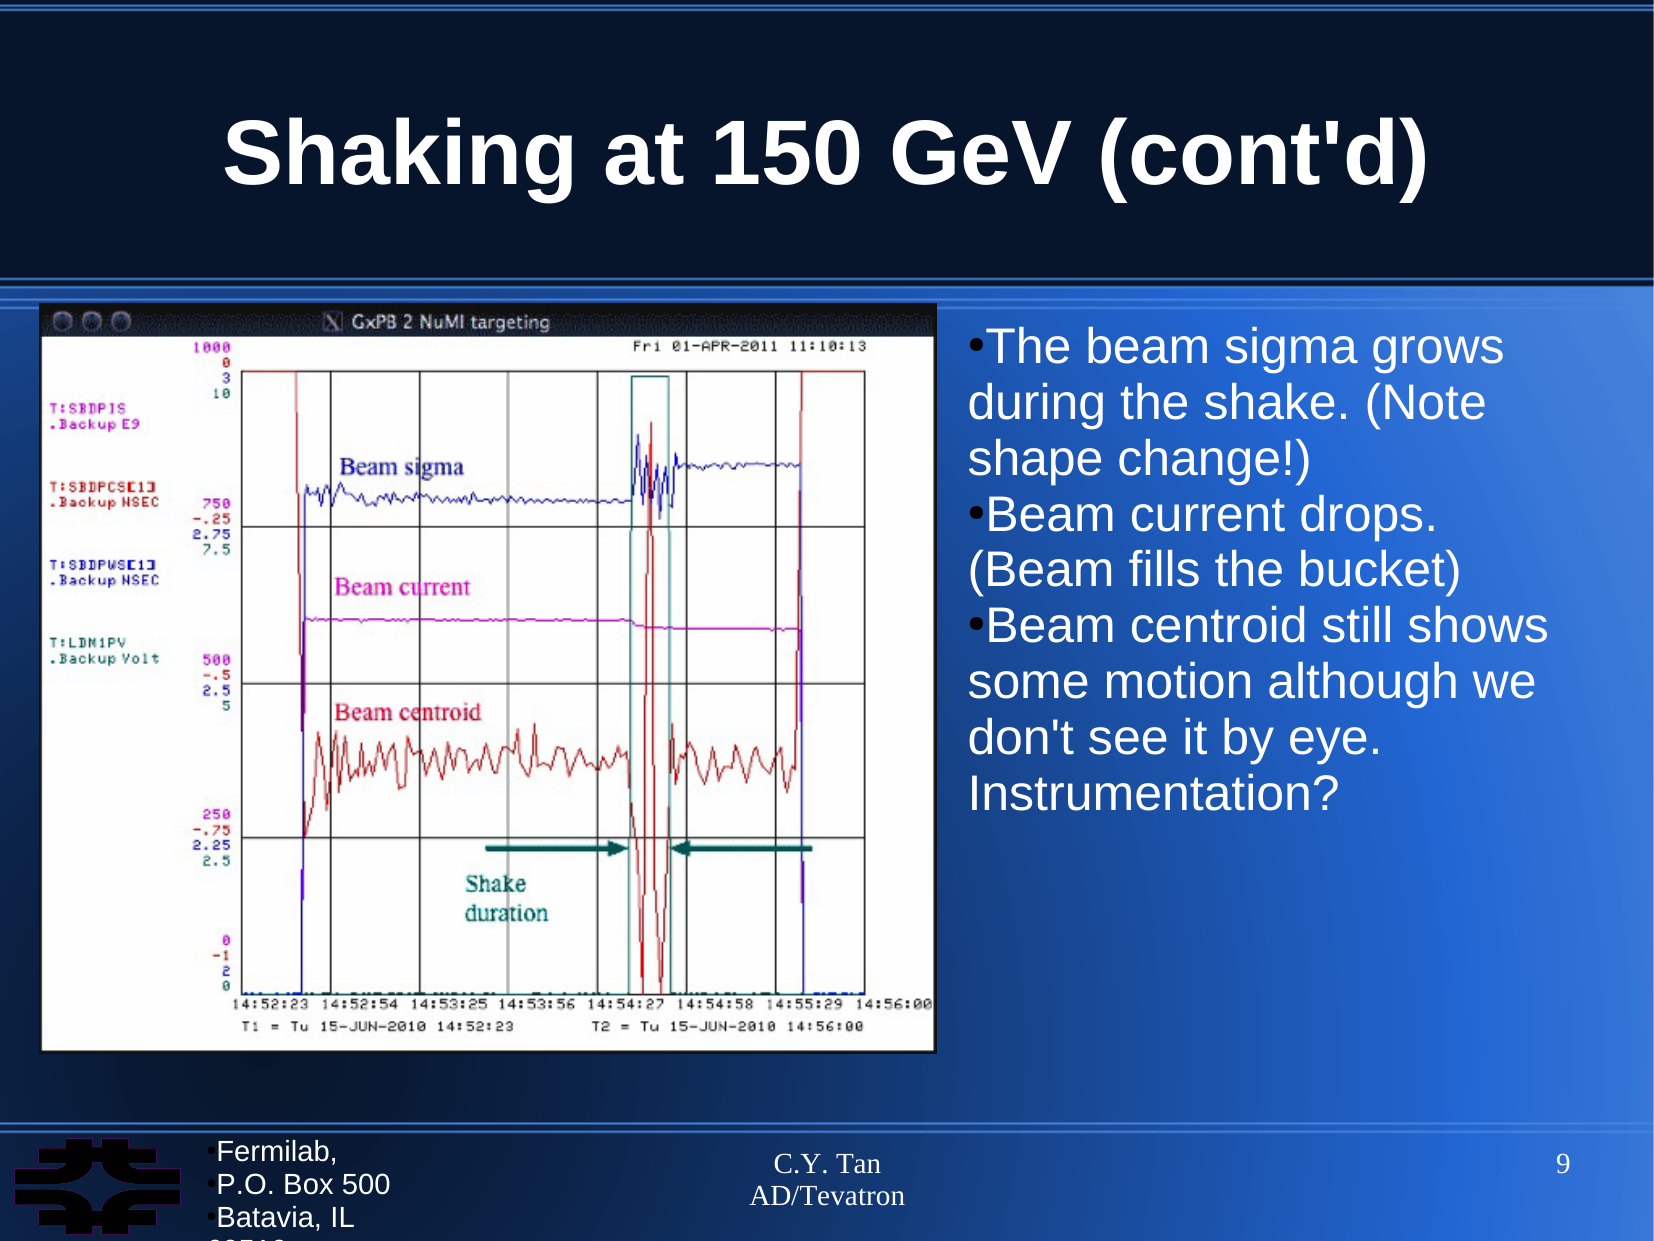

# Shaking at 150 GeV (cont'd)
The beam sigma grows during the shake. (Note shape change!)
Beam current drops. (Beam fills the bucket)
Beam centroid still shows some motion although we don't see it by eye. Instrumentation?
9